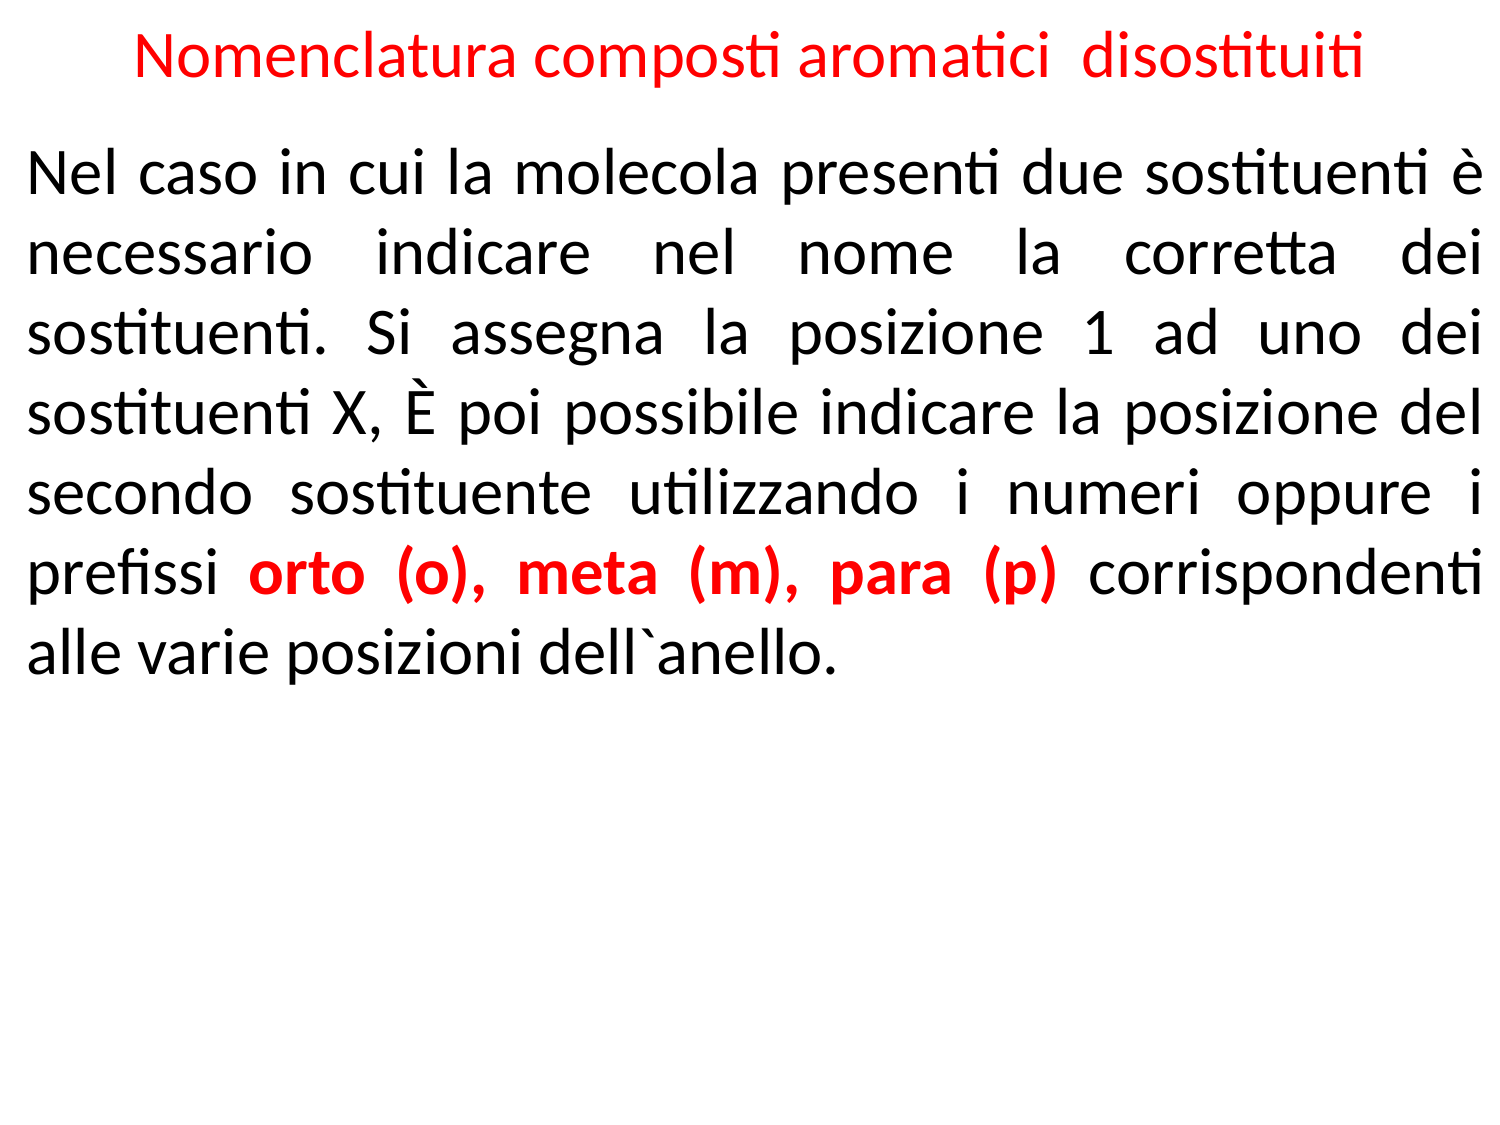

# Nomenclatura composti aromatici disostituiti
Nel caso in cui la molecola presenti due sostituenti è necessario indicare nel nome la corretta dei sostituenti. Si assegna la posizione 1 ad uno dei sostituenti X, È poi possibile indicare la posizione del secondo sostituente utilizzando i numeri oppure i prefissi orto (o), meta (m), para (p) corrispondenti alle varie posizioni dell`anello.